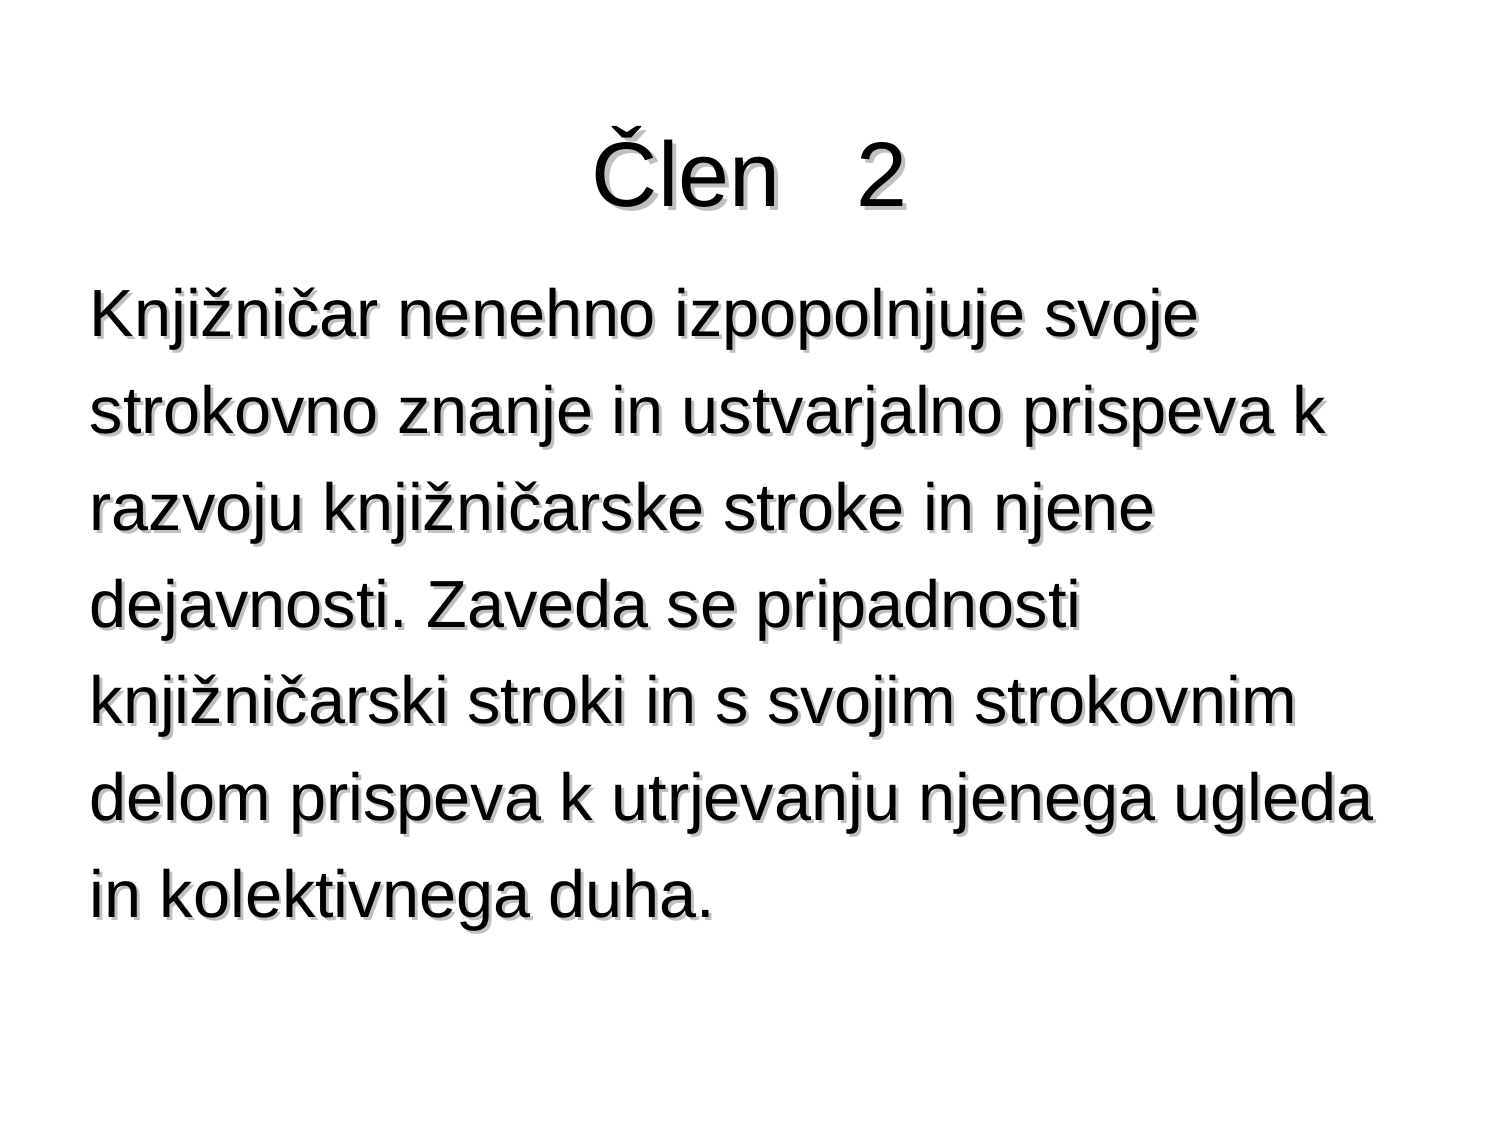

# Člen 2
Knjižničar nenehno izpopolnjuje svoje
strokovno znanje in ustvarjalno prispeva k
razvoju knjižničarske stroke in njene
dejavnosti. Zaveda se pripadnosti
knjižničarski stroki in s svojim strokovnim
delom prispeva k utrjevanju njenega ugleda
in kolektivnega duha.
7
Oddelek za bibliotekarstvo, informacijsko znanost in knjigarstvo, Filozofska fakulteta